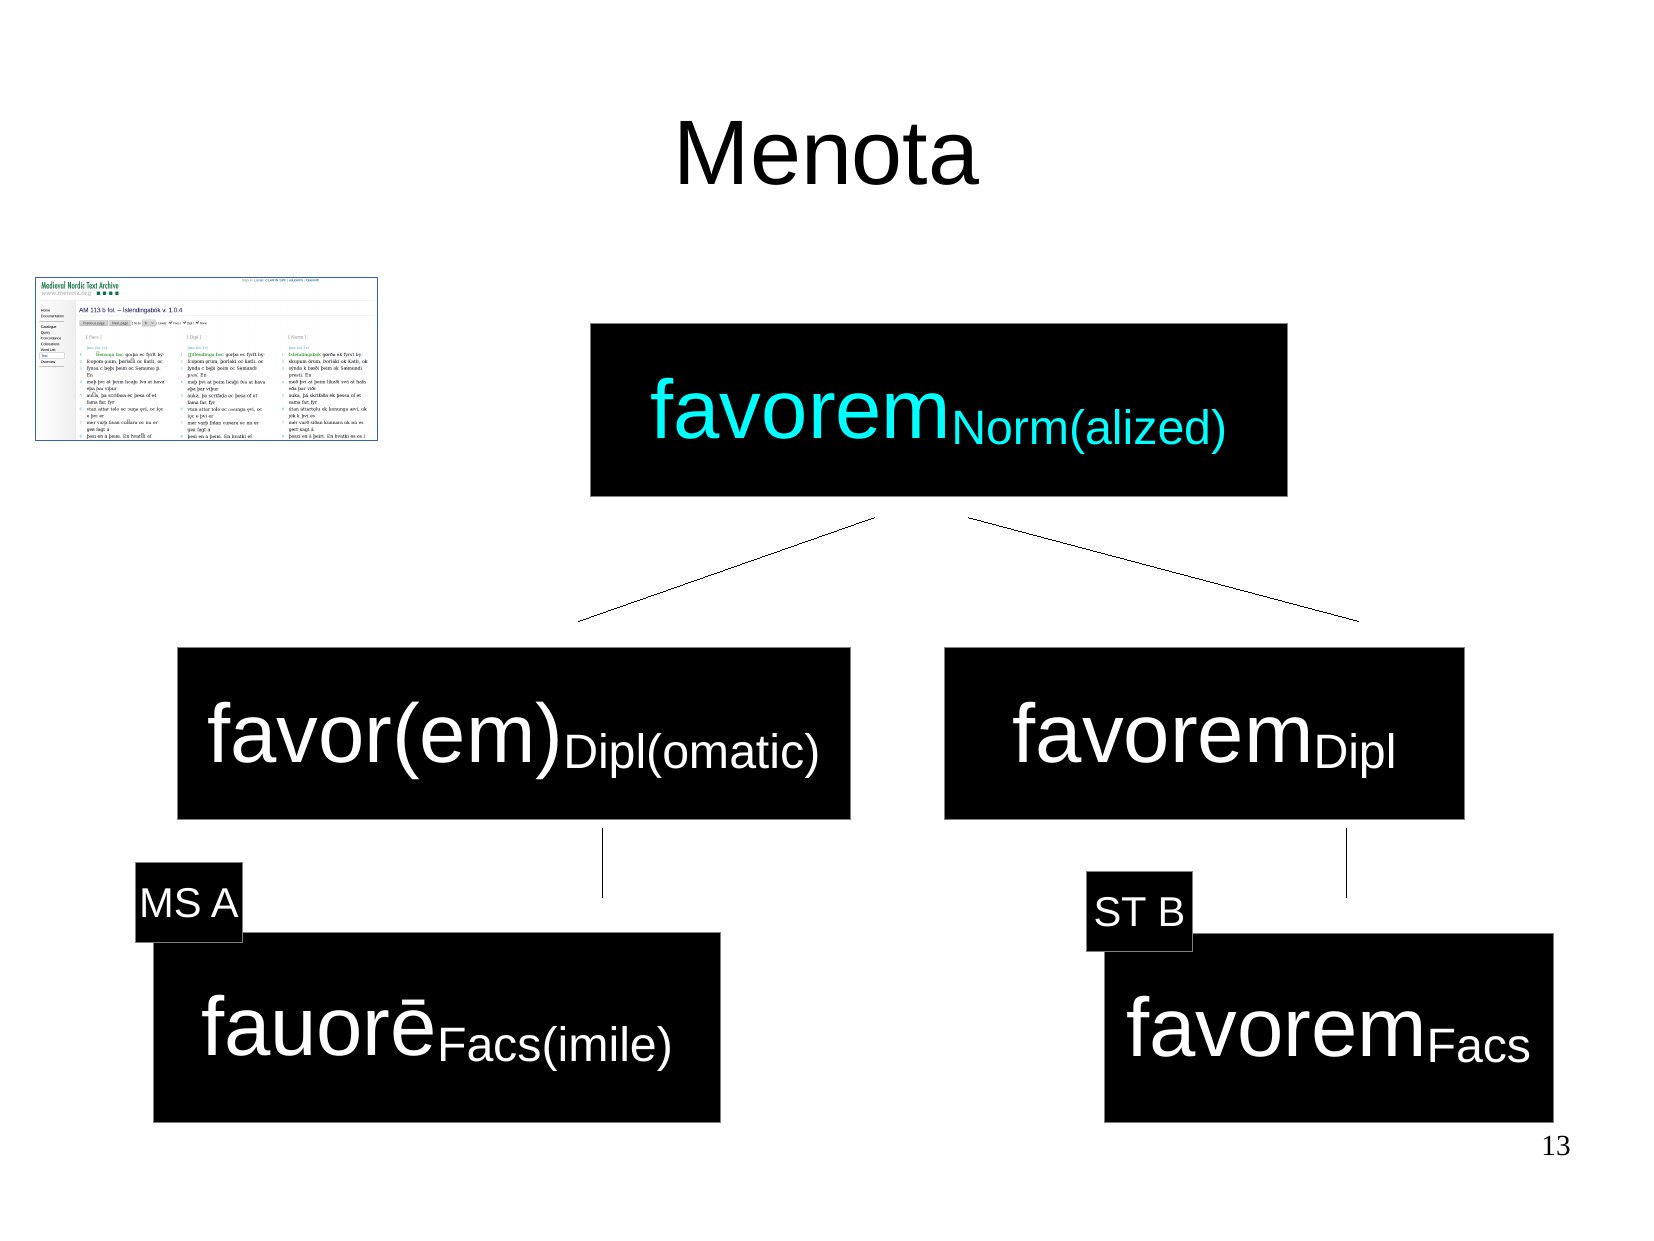

# Menota
favoremNorm(alized)
favor(em)Dipl(omatic)
favoremDipl
MS A
ST B
fauorēFacs(imile)
favoremFacs
13